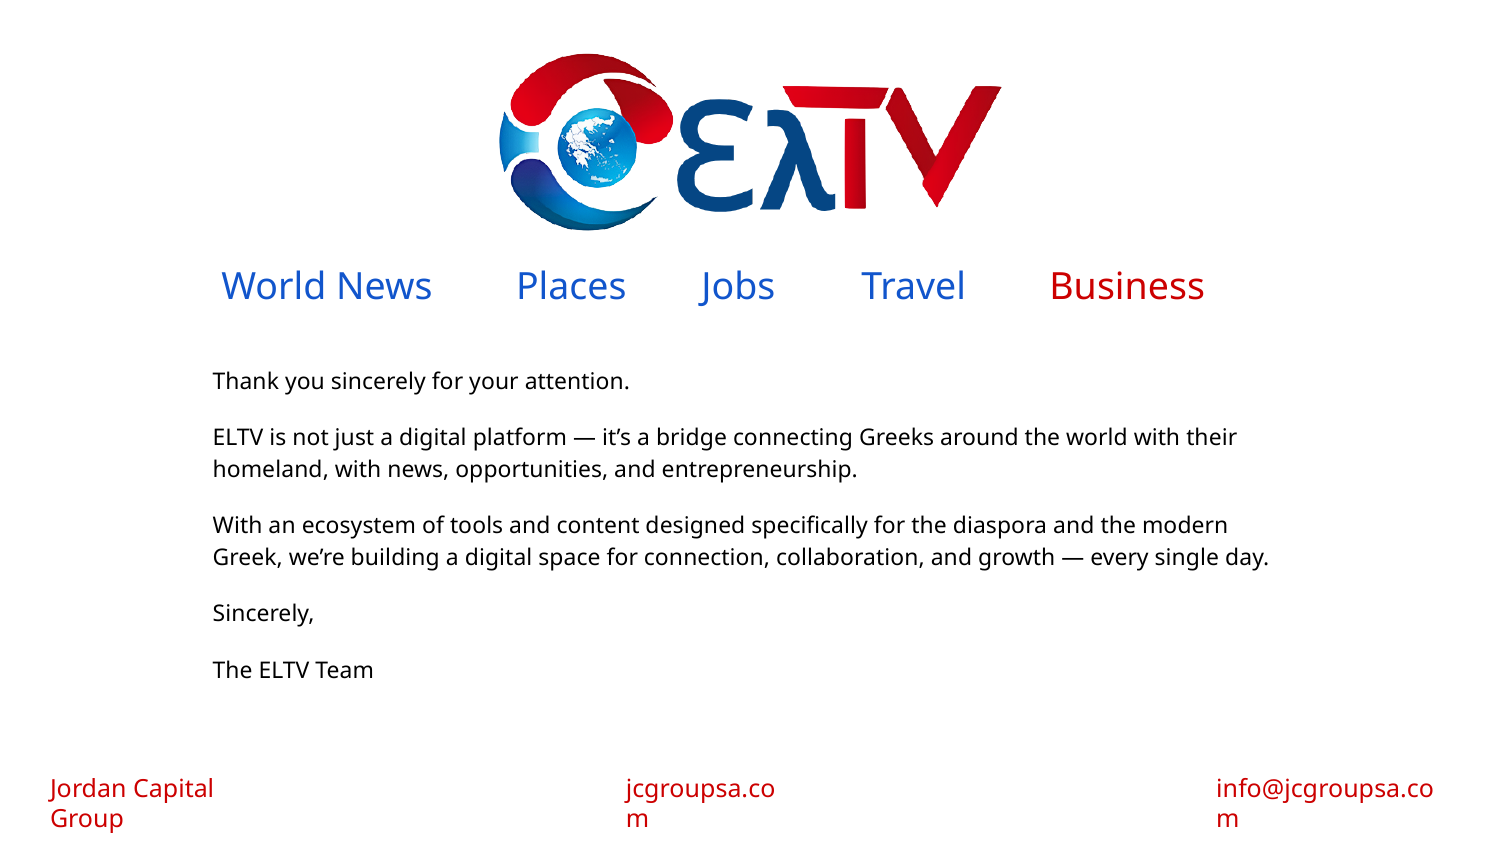

World News
Places
Jobs
Travel
Business
Thank you sincerely for your attention.
ELTV is not just a digital platform — it’s a bridge connecting Greeks around the world with their homeland, with news, opportunities, and entrepreneurship.
With an ecosystem of tools and content designed specifically for the diaspora and the modern Greek, we’re building a digital space for connection, collaboration, and growth — every single day.
Sincerely,
The ELTV Team
Jordan Capital Group
jcgroupsa.com
info@jcgroupsa.com